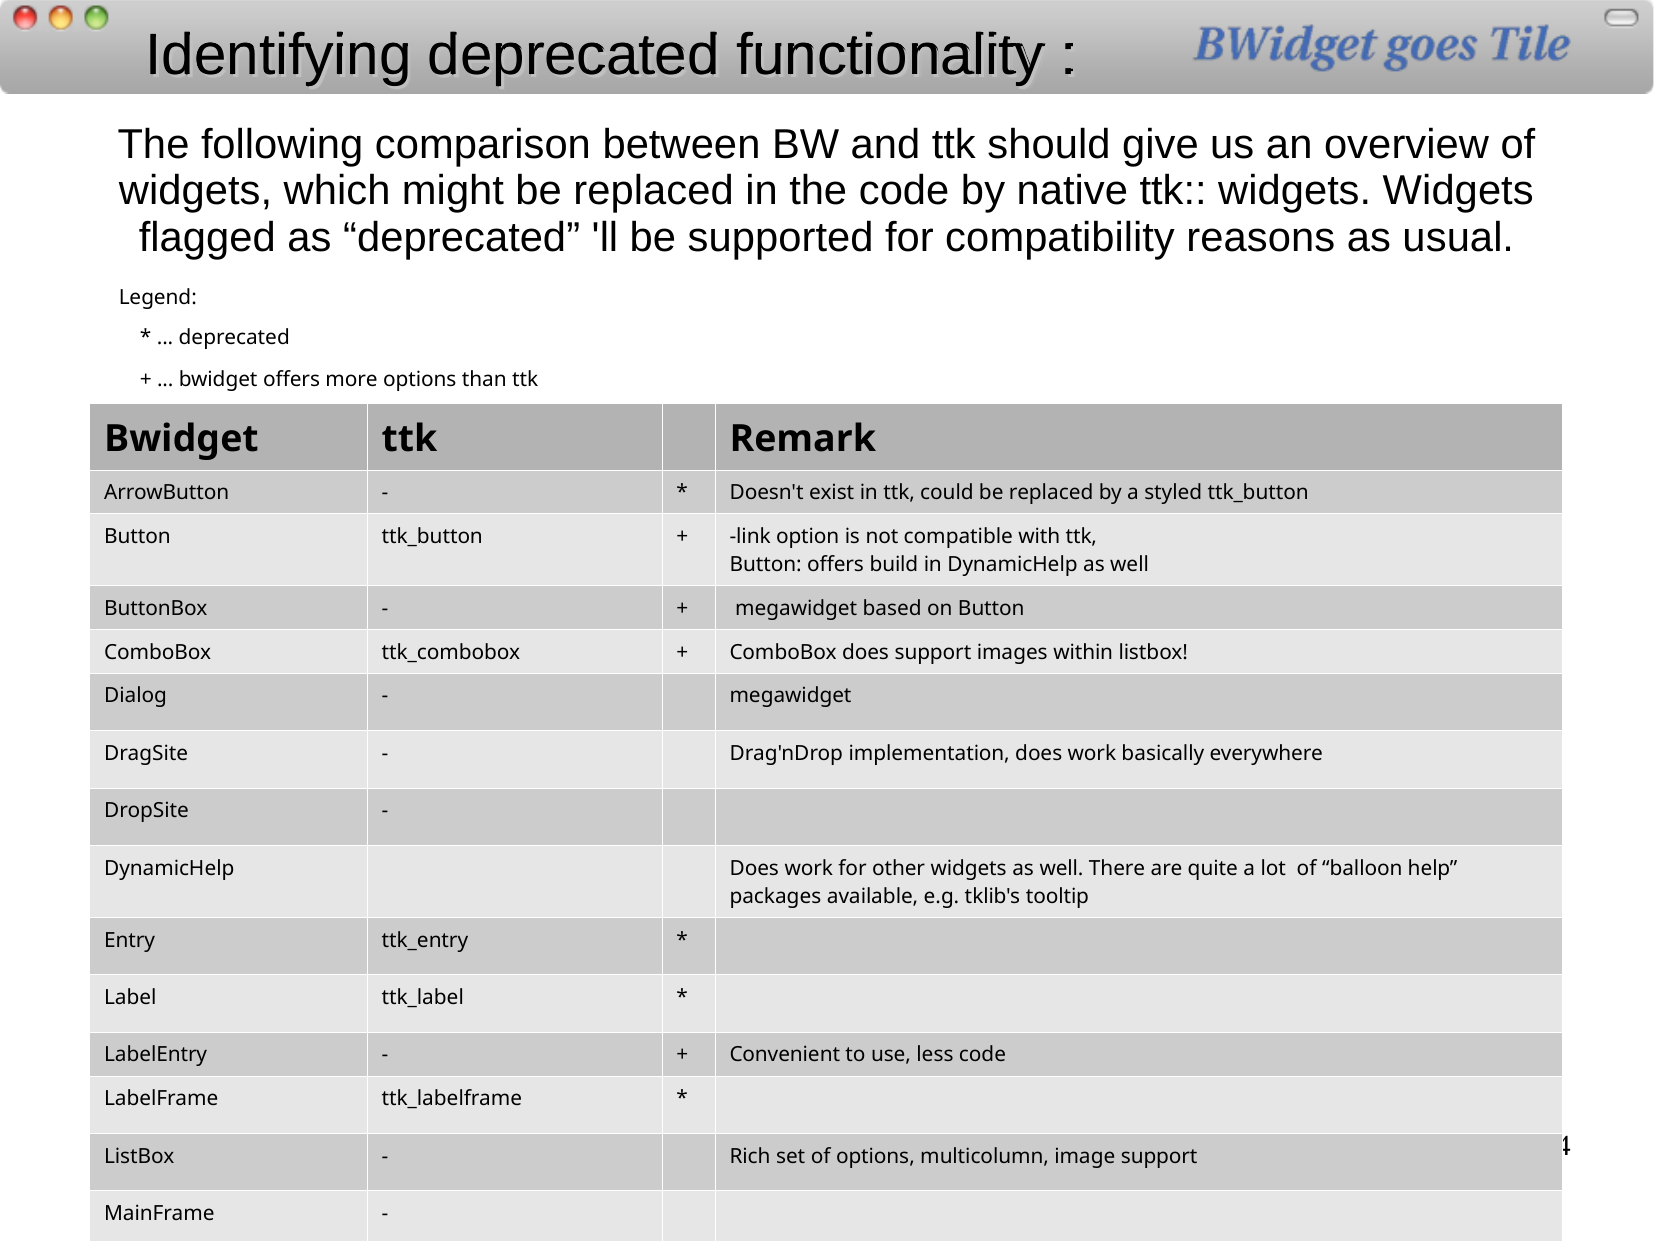

Identifying deprecated functionality :
# The following comparison between BW and ttk should give us an overview of widgets, which might be replaced in the code by native ttk:: widgets. Widgets flagged as “deprecated” 'll be supported for compatibility reasons as usual.
Legend:
 * ... deprecated
 + ... bwidget offers more options than ttk
| Bwidget | ttk | | Remark |
| --- | --- | --- | --- |
| ArrowButton | - | \* | Doesn't exist in ttk, could be replaced by a styled ttk\_button |
| Button | ttk\_button | + | -link option is not compatible with ttk, Button: offers build in DynamicHelp as well |
| ButtonBox | - | + | megawidget based on Button |
| ComboBox | ttk\_combobox | + | ComboBox does support images within listbox! |
| Dialog | - | | megawidget |
| DragSite | - | | Drag'nDrop implementation, does work basically everywhere |
| DropSite | - | | |
| DynamicHelp | | | Does work for other widgets as well. There are quite a lot of “balloon help” packages available, e.g. tklib's tooltip |
| Entry | ttk\_entry | \* | |
| Label | ttk\_label | \* | |
| LabelEntry | - | + | Convenient to use, less code |
| LabelFrame | ttk\_labelframe | \* | |
| ListBox | - | | Rich set of options, multicolumn, image support |
| MainFrame | - | | |
Page:
4